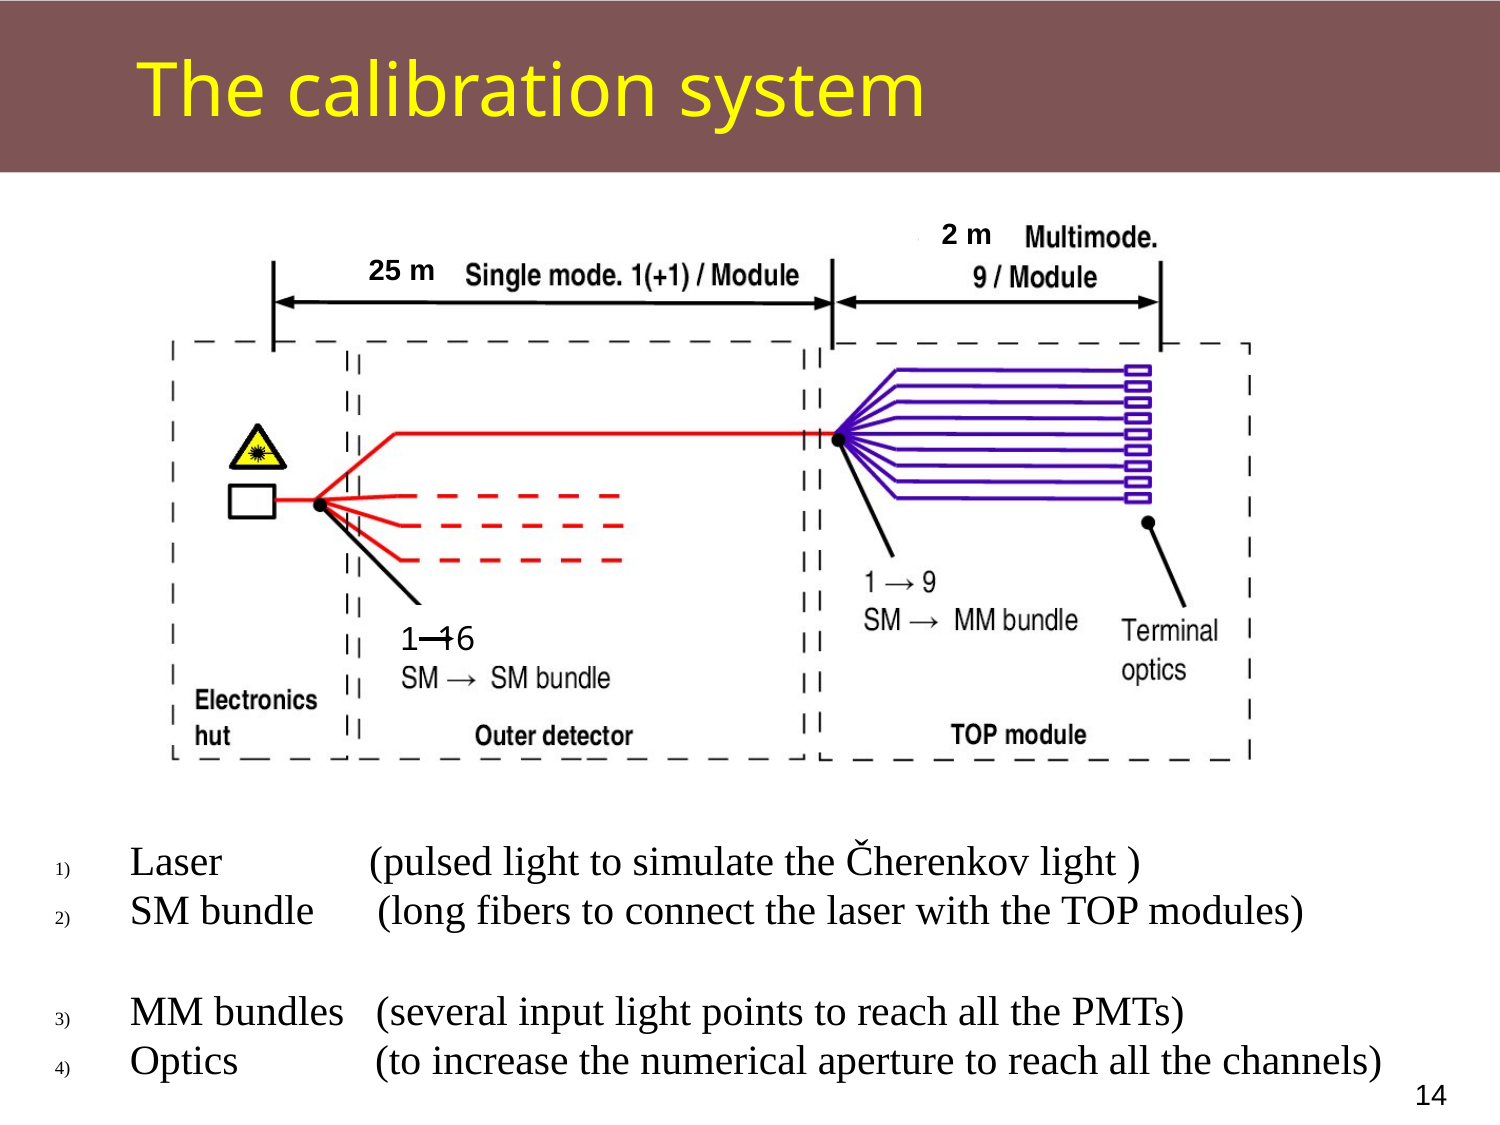

# The calibration system
 2 m
 25 m
 1 16
Laser (pulsed light to simulate the Čherenkov light )
SM bundle (long fibers to connect the laser with the TOP modules)
MM bundles (several input light points to reach all the PMTs)
Optics (to increase the numerical aperture to reach all the channels)